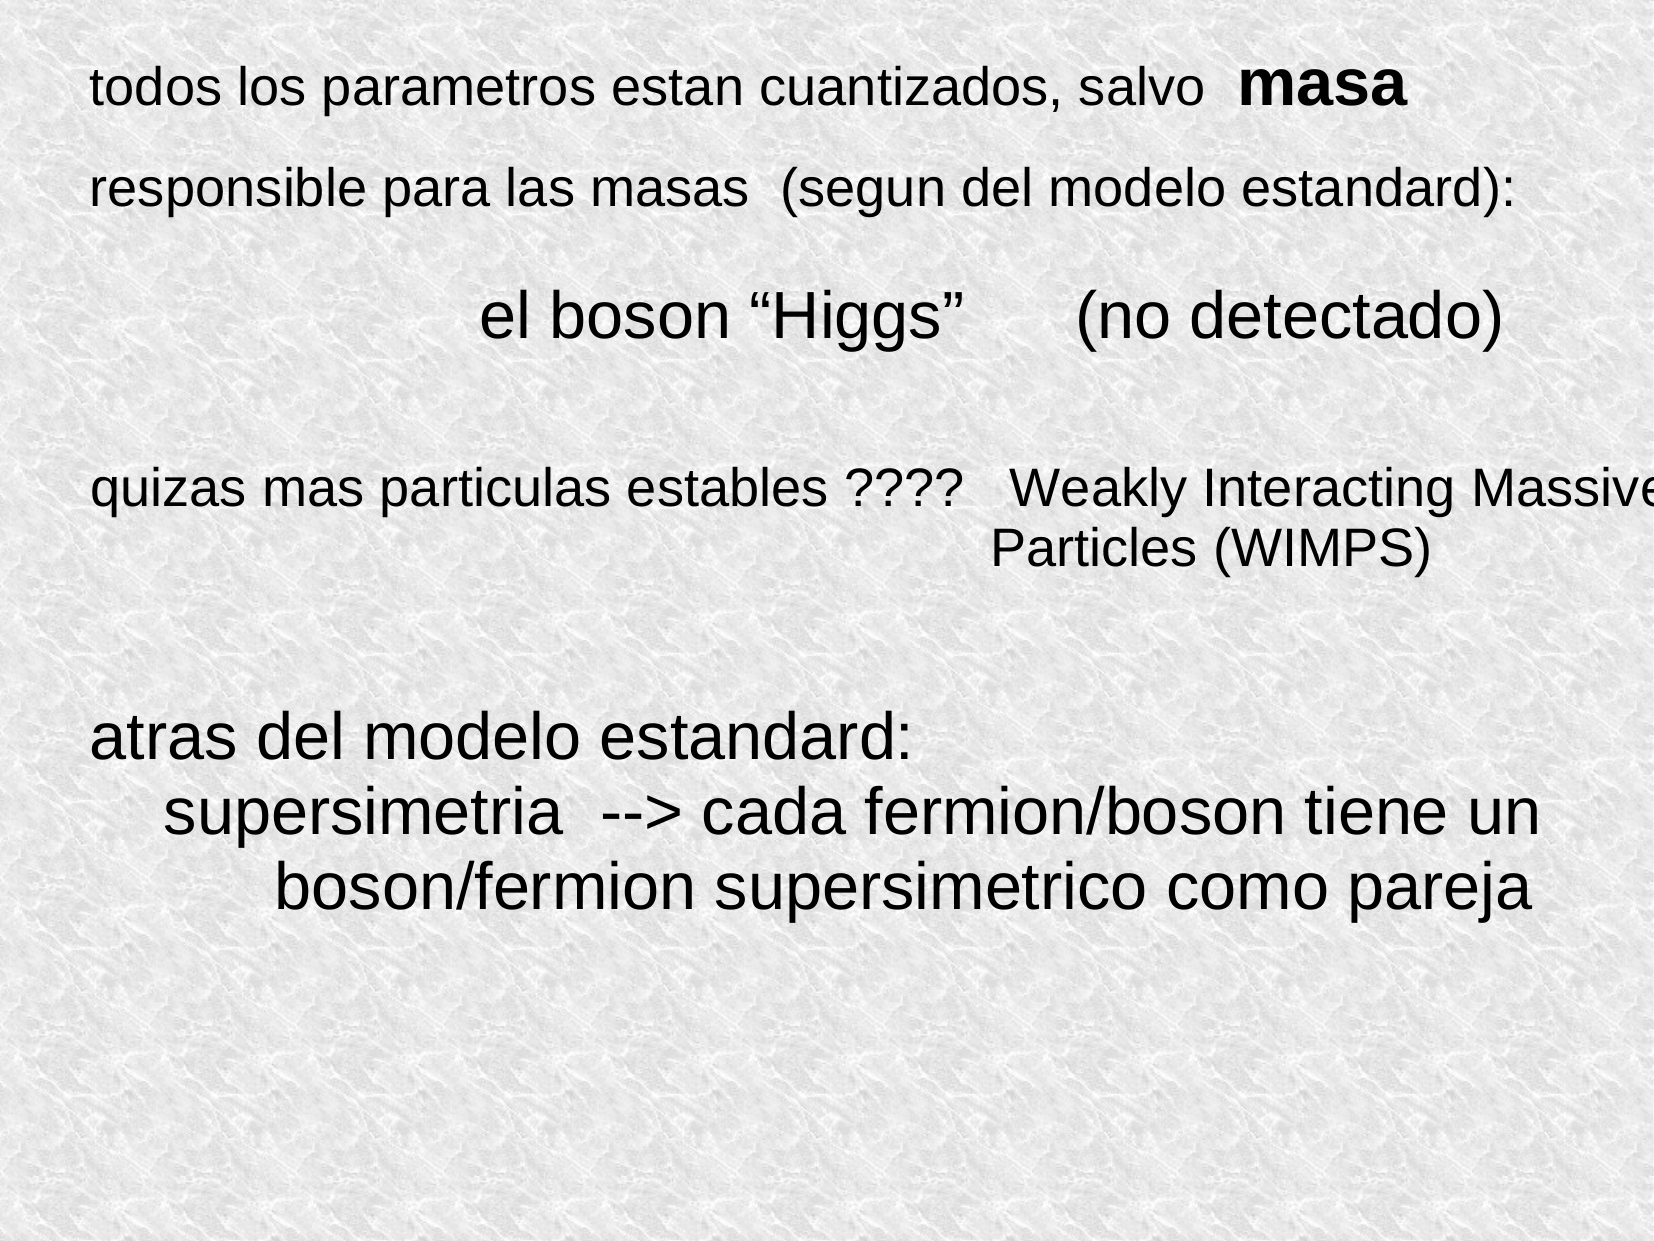

todos los parametros estan cuantizados, salvo masa
responsible para las masas (segun del modelo estandard):
 el boson “Higgs” (no detectado)
quizas mas particulas estables ???? Weakly Interacting Massive
 Particles (WIMPS)
atras del modelo estandard:
 supersimetria --> cada fermion/boson tiene un
 boson/fermion supersimetrico como pareja